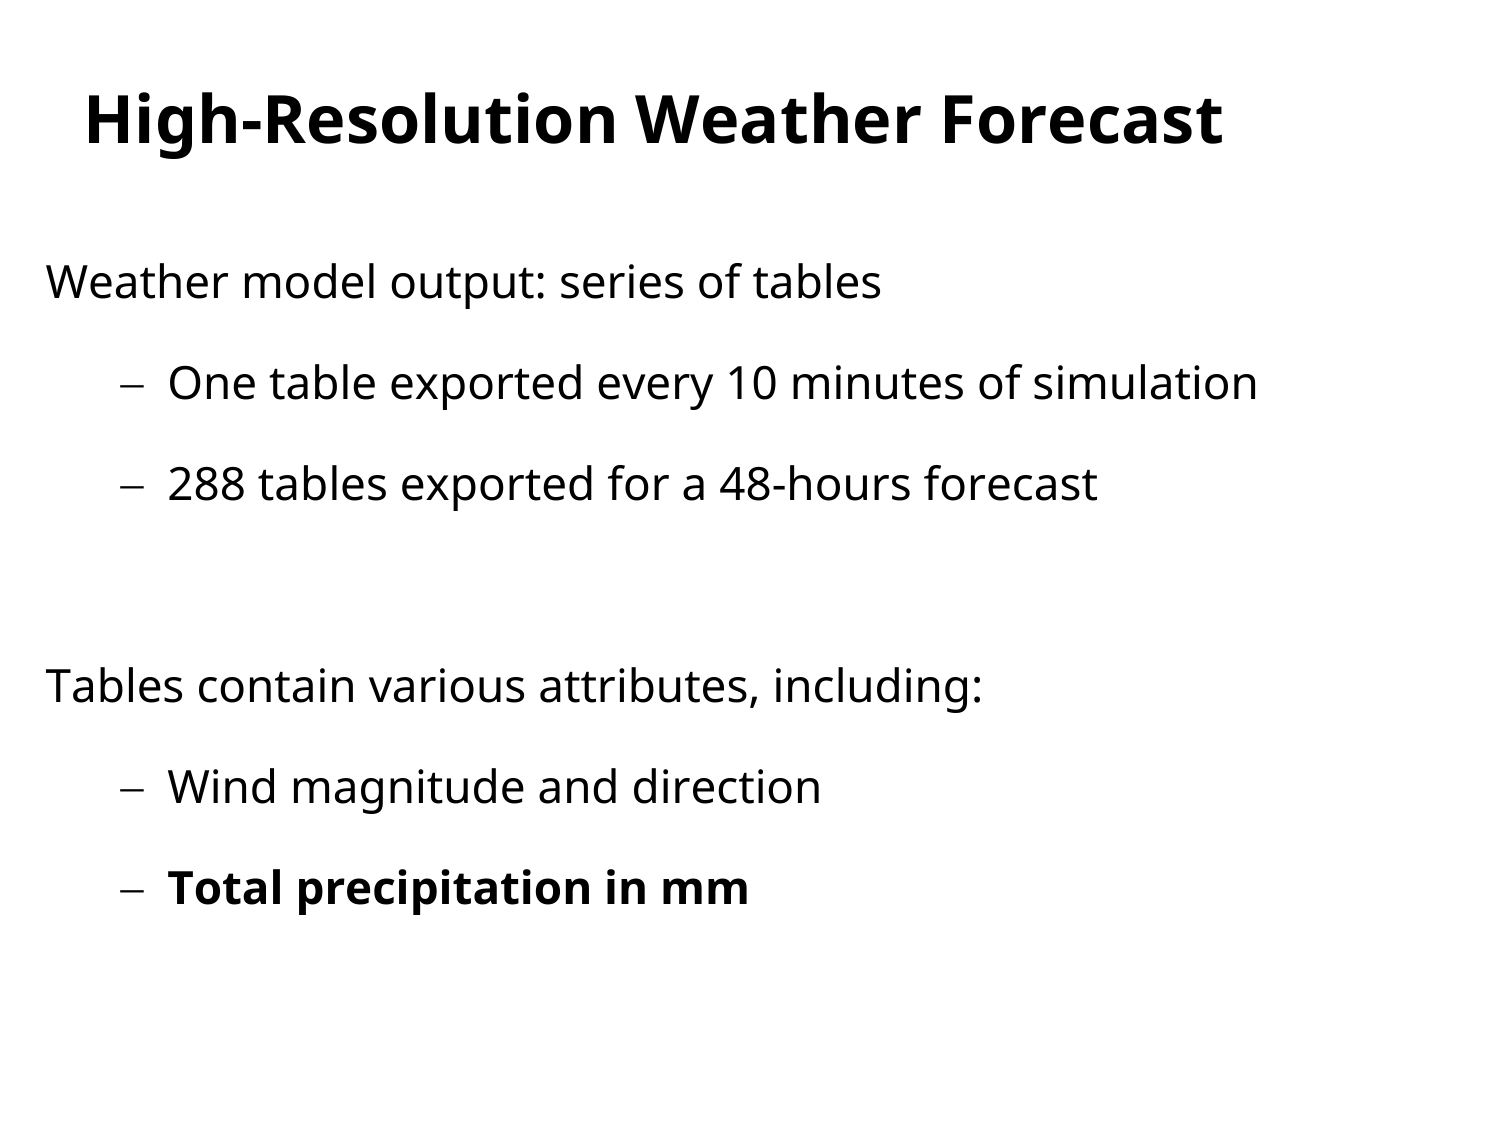

High-Resolution Weather Forecast
Weather model output: series of tables
One table exported every 10 minutes of simulation
288 tables exported for a 48-hours forecast
Tables contain various attributes, including:
Wind magnitude and direction
Total precipitation in mm